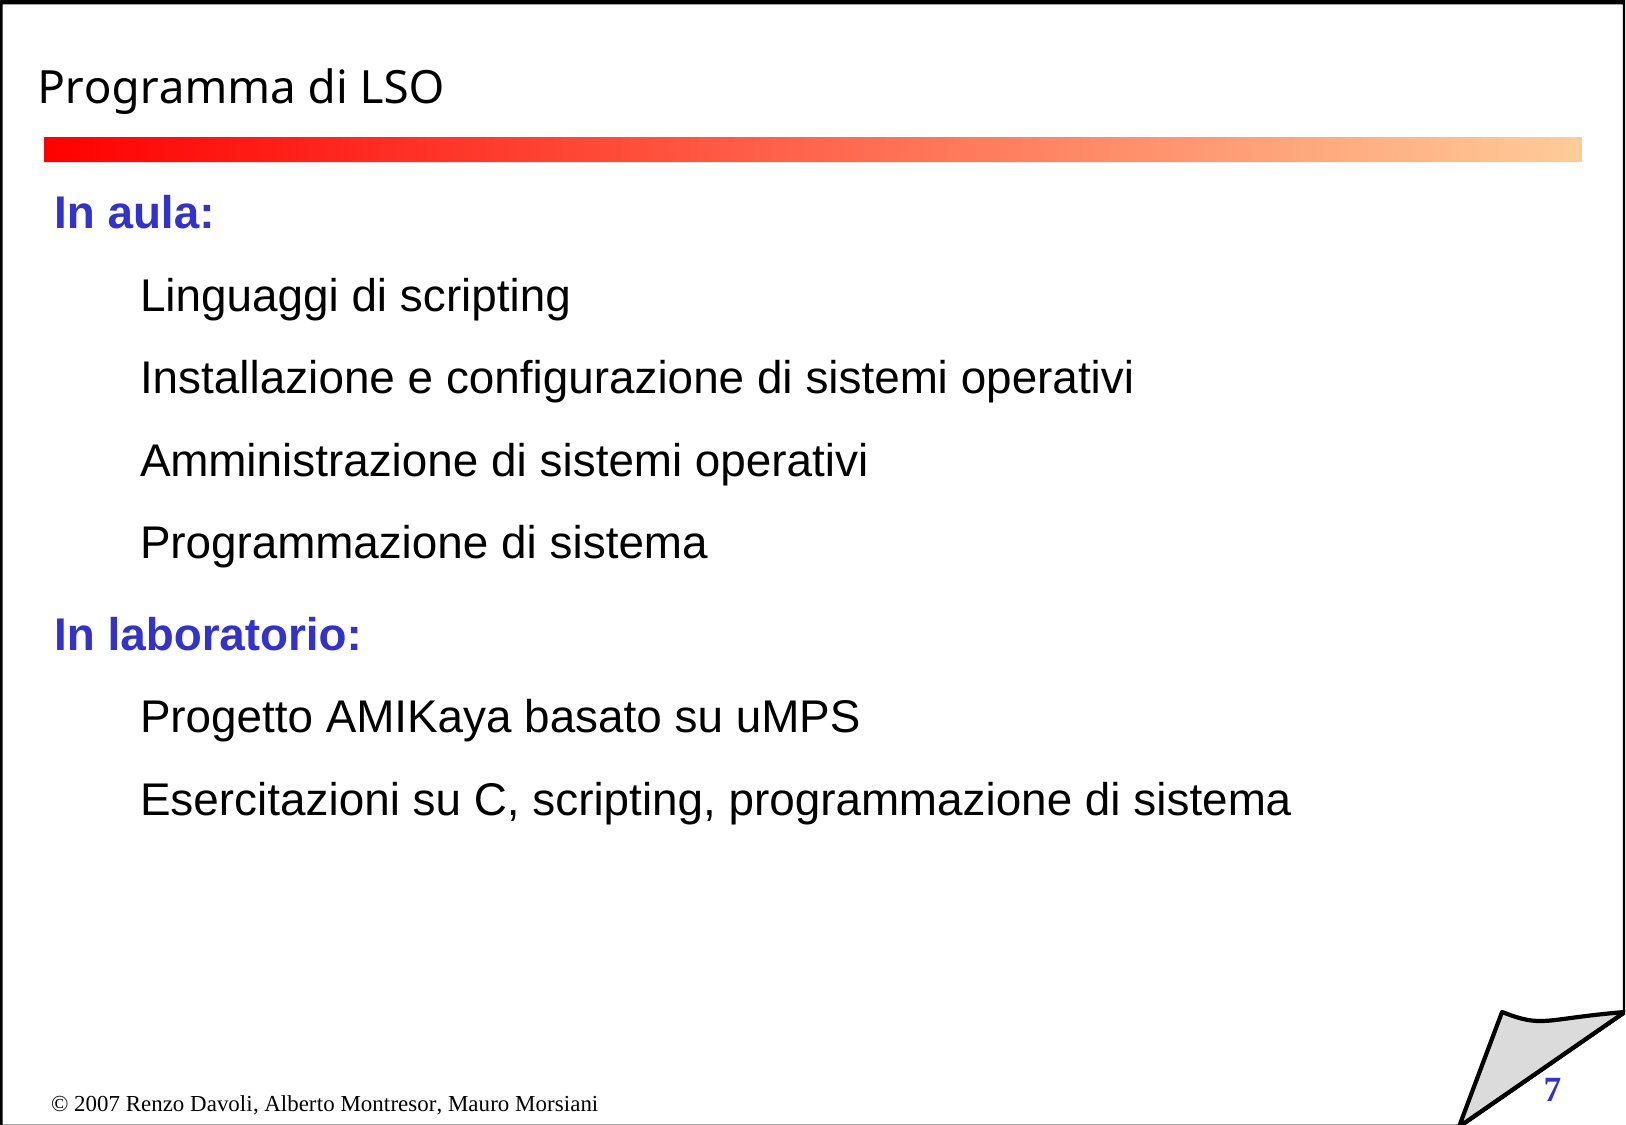

# Programma di LSO
In aula:
Linguaggi di scripting
Installazione e configurazione di sistemi operativi
Amministrazione di sistemi operativi
Programmazione di sistema
In laboratorio:
Progetto AMIKaya basato su uMPS
Esercitazioni su C, scripting, programmazione di sistema